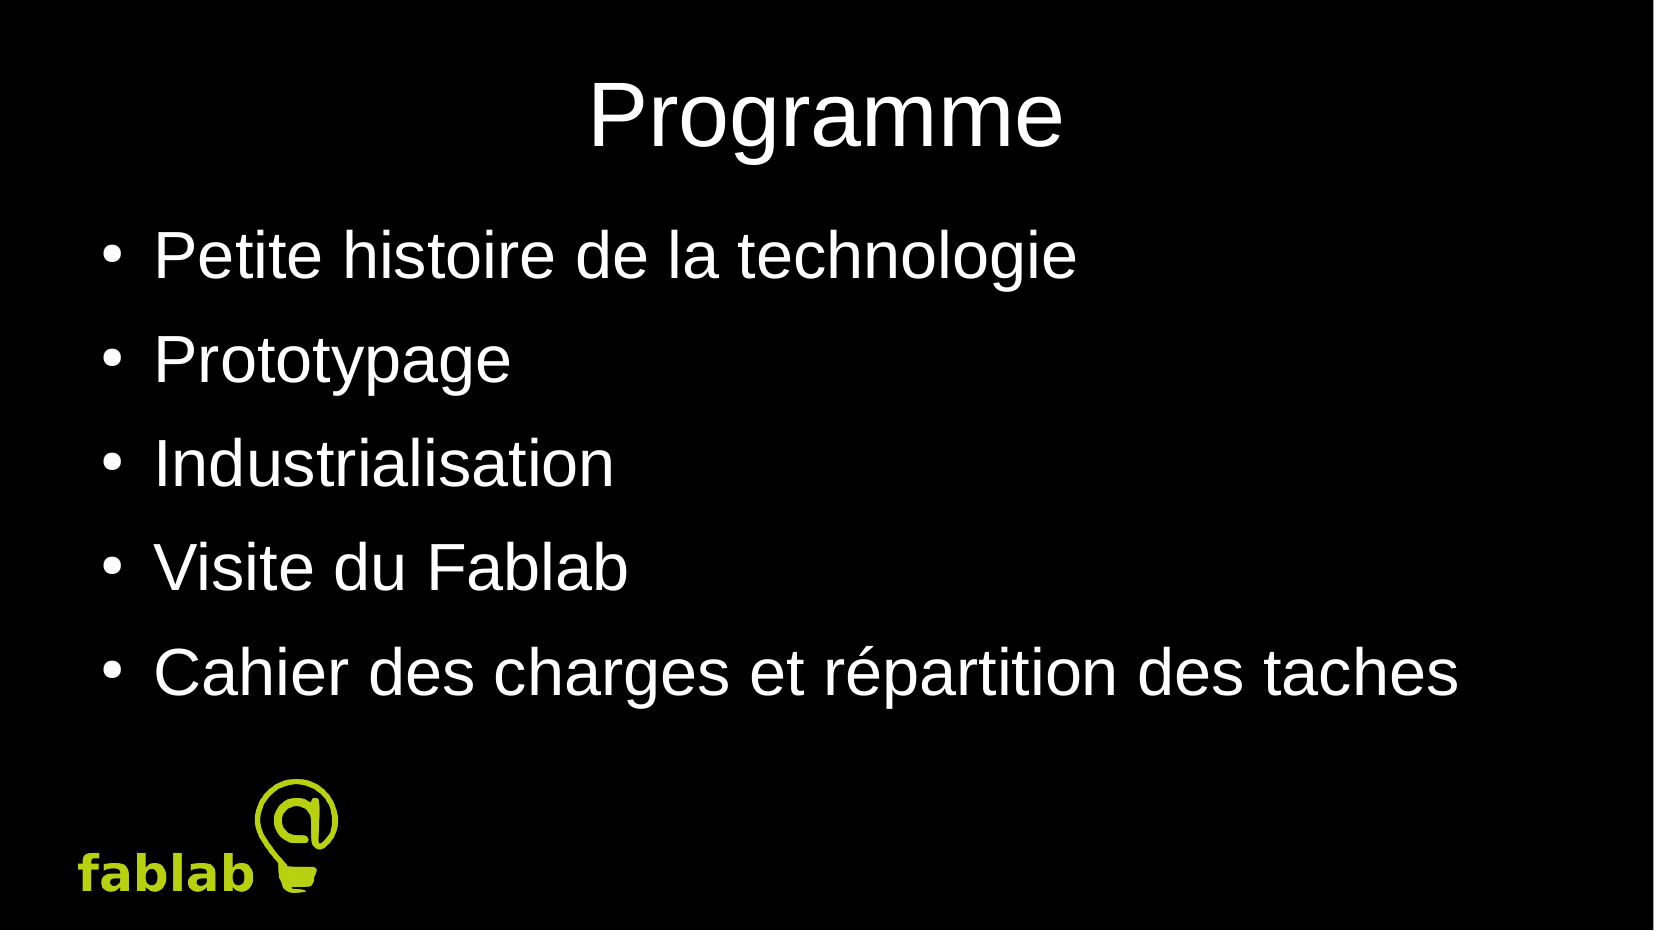

# Programme
Petite histoire de la technologie
Prototypage
Industrialisation
Visite du Fablab
Cahier des charges et répartition des taches